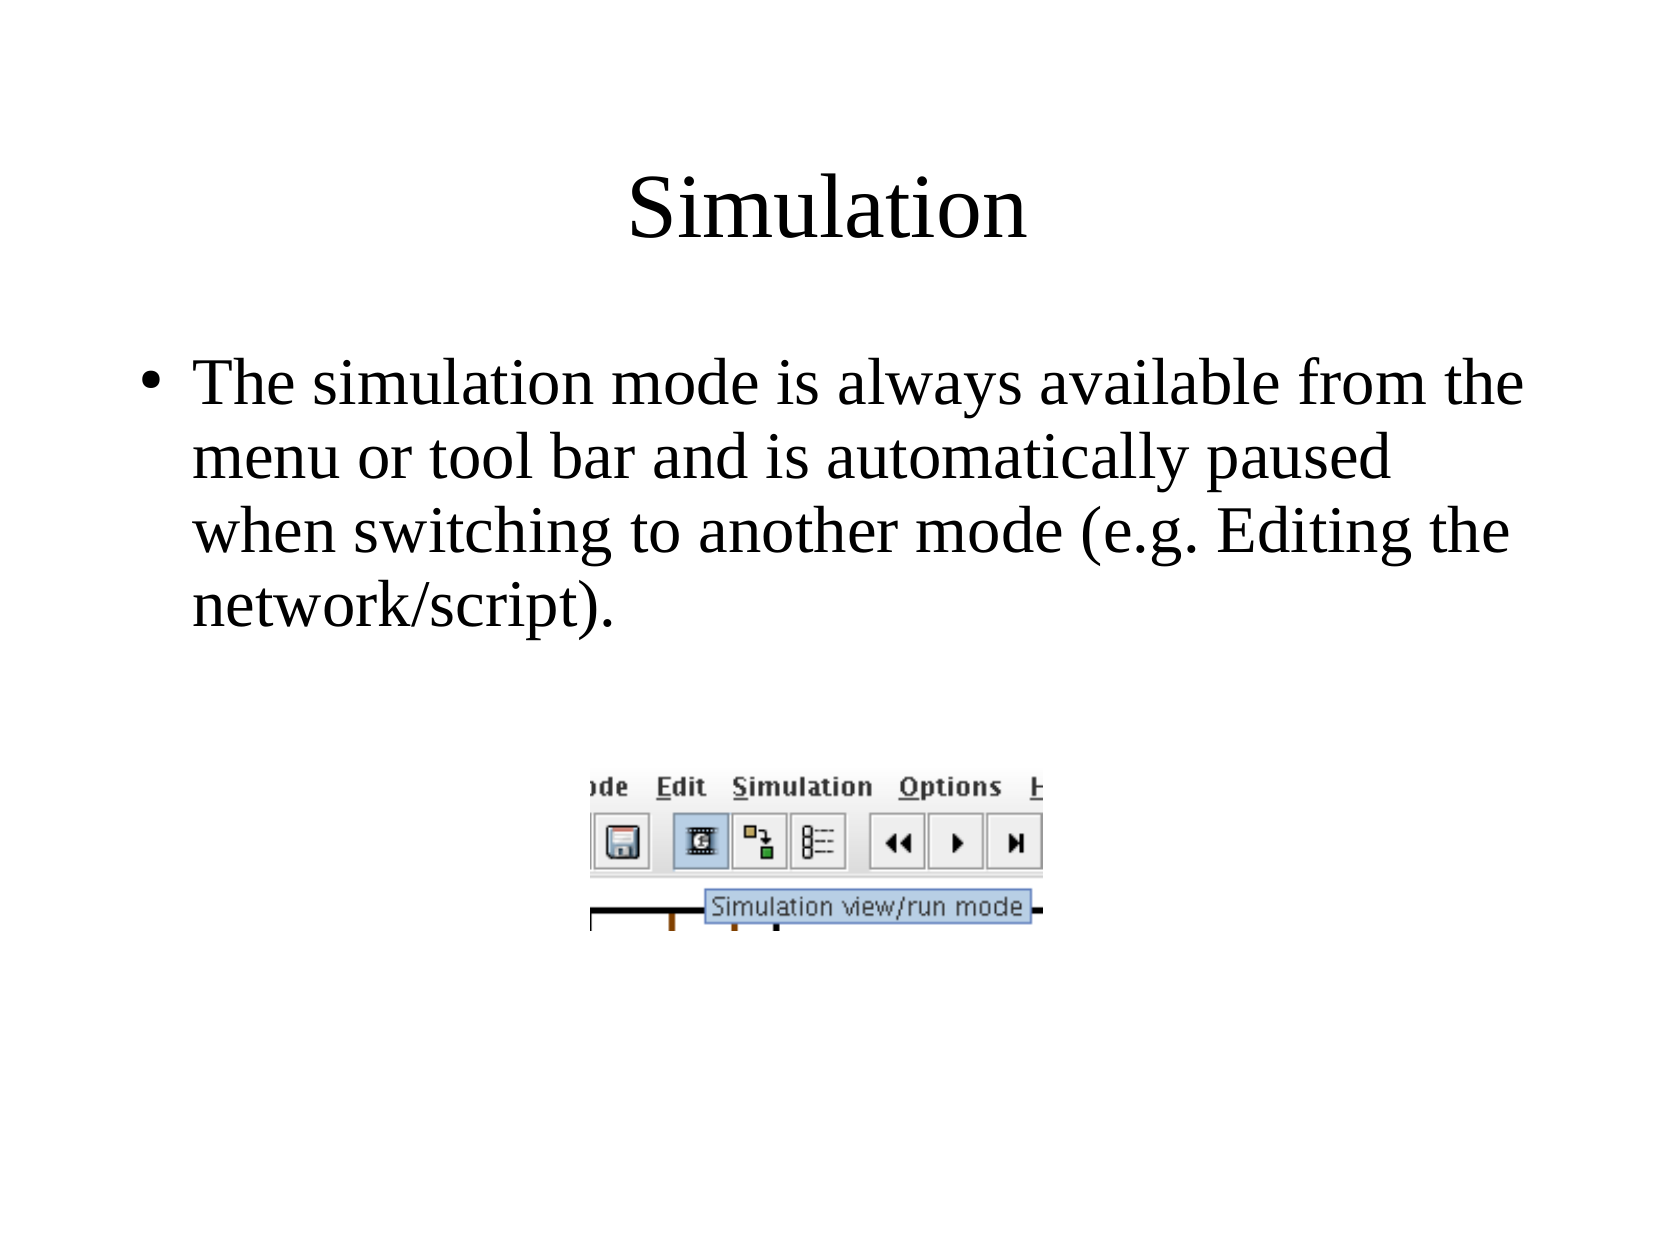

# Simulation
The simulation mode is always available from the menu or tool bar and is automatically paused when switching to another mode (e.g. Editing the network/script).